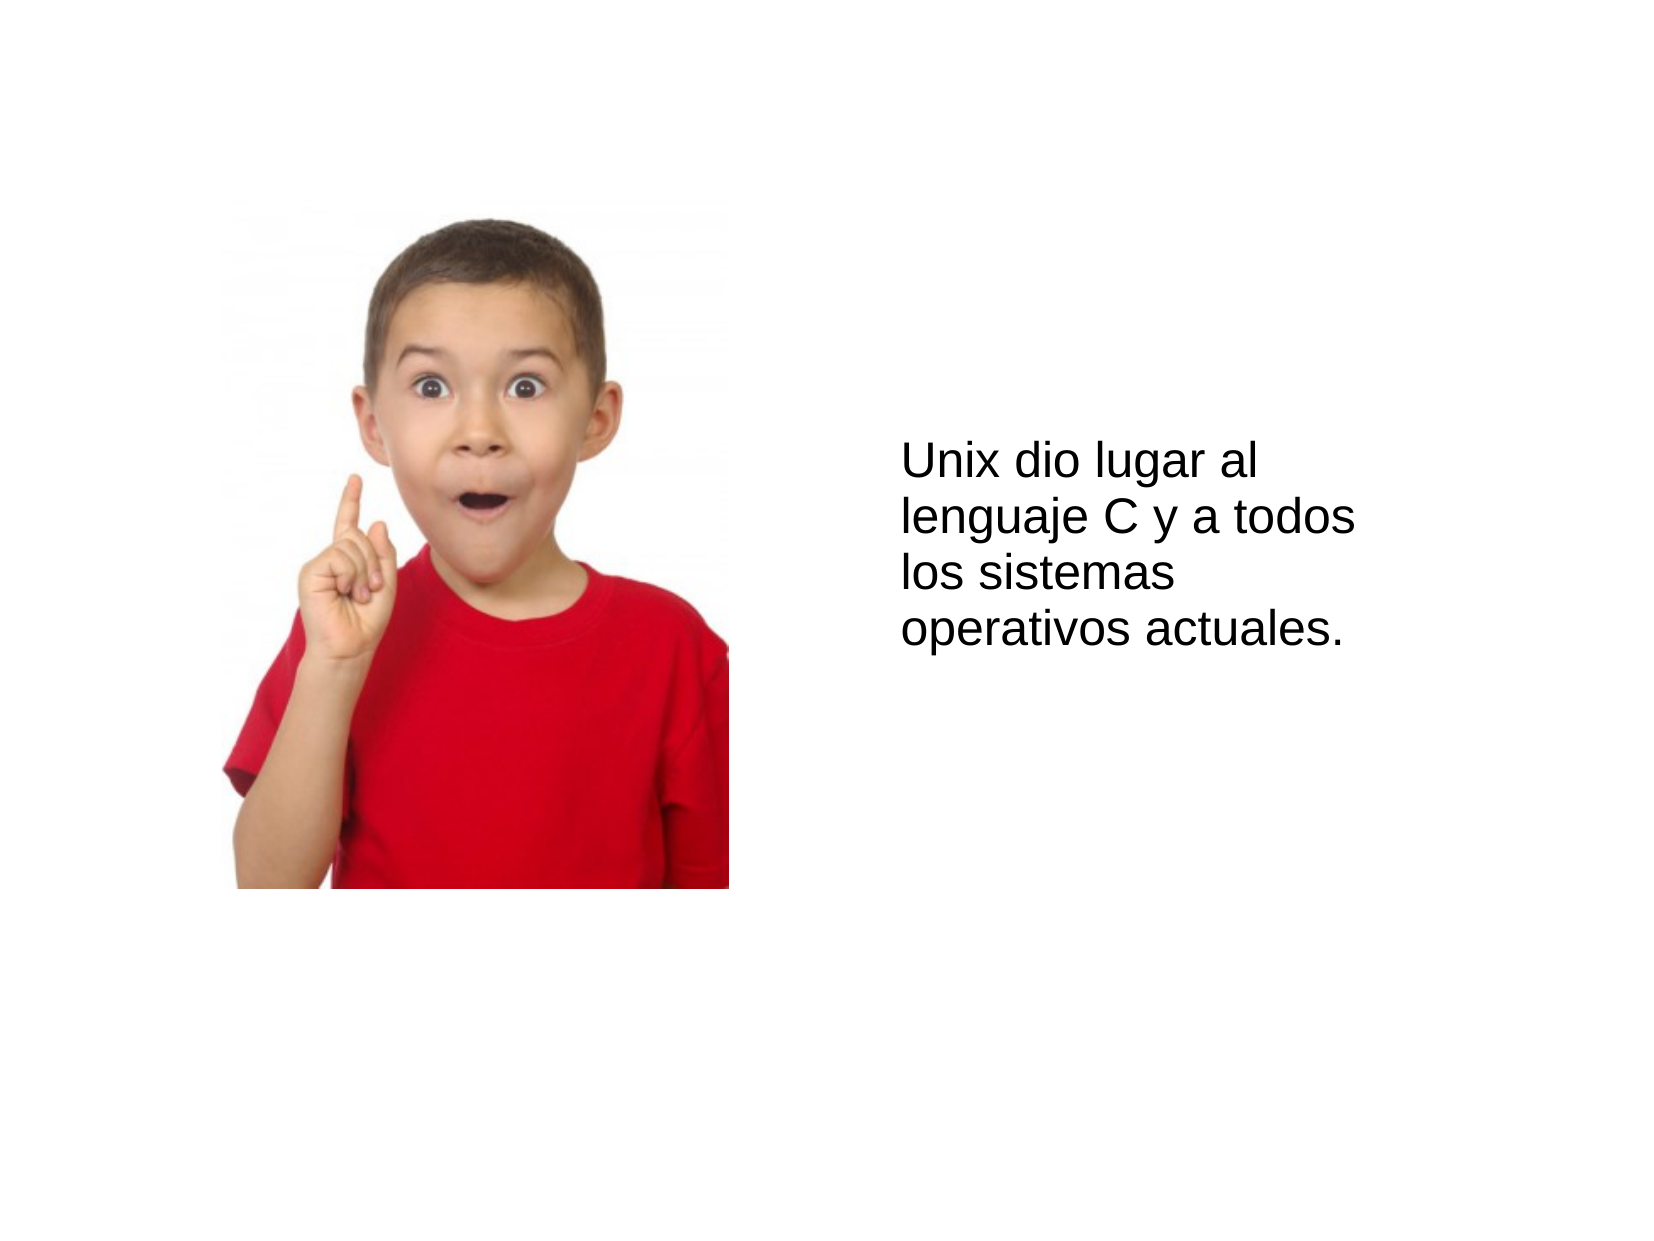

Unix dio lugar al lenguaje C y a todos los sistemas operativos actuales.